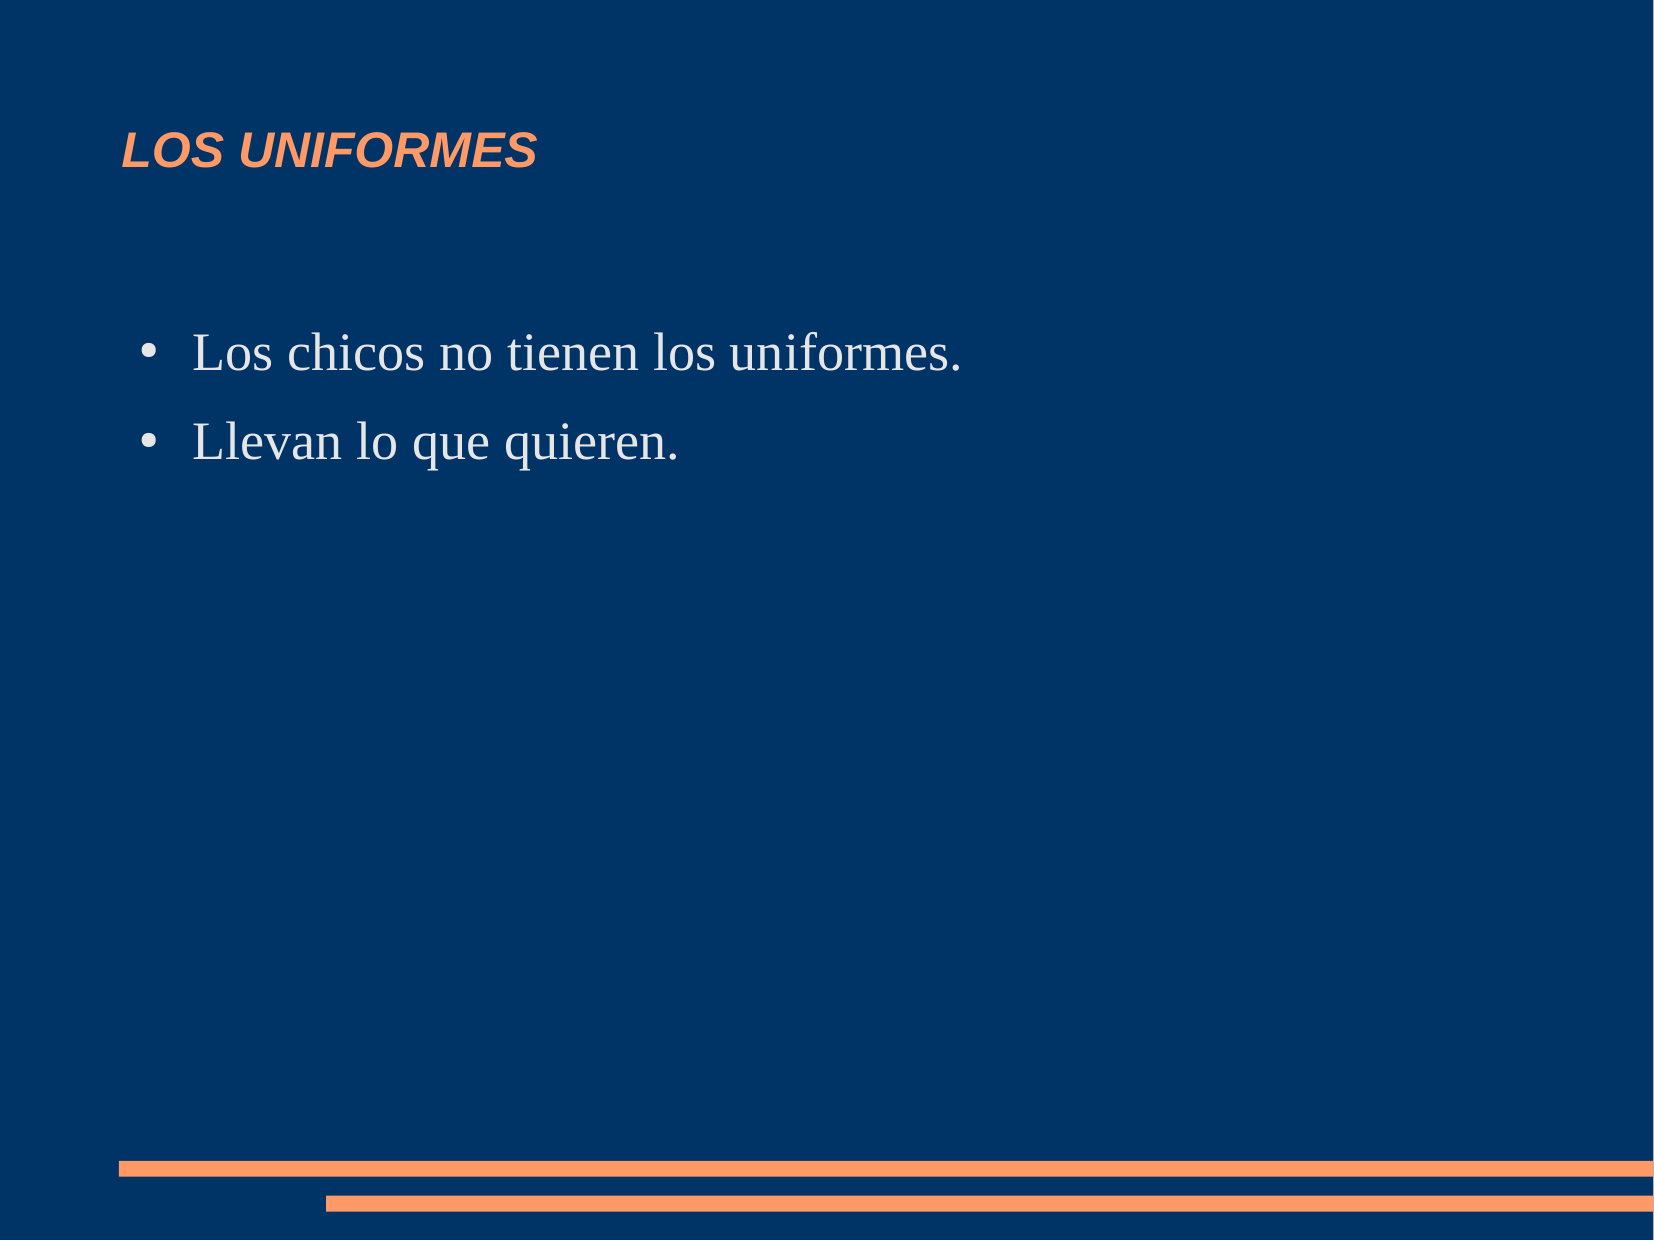

# LOS UNIFORMES
Los chicos no tienen los uniformes.
Llevan lo que quieren.